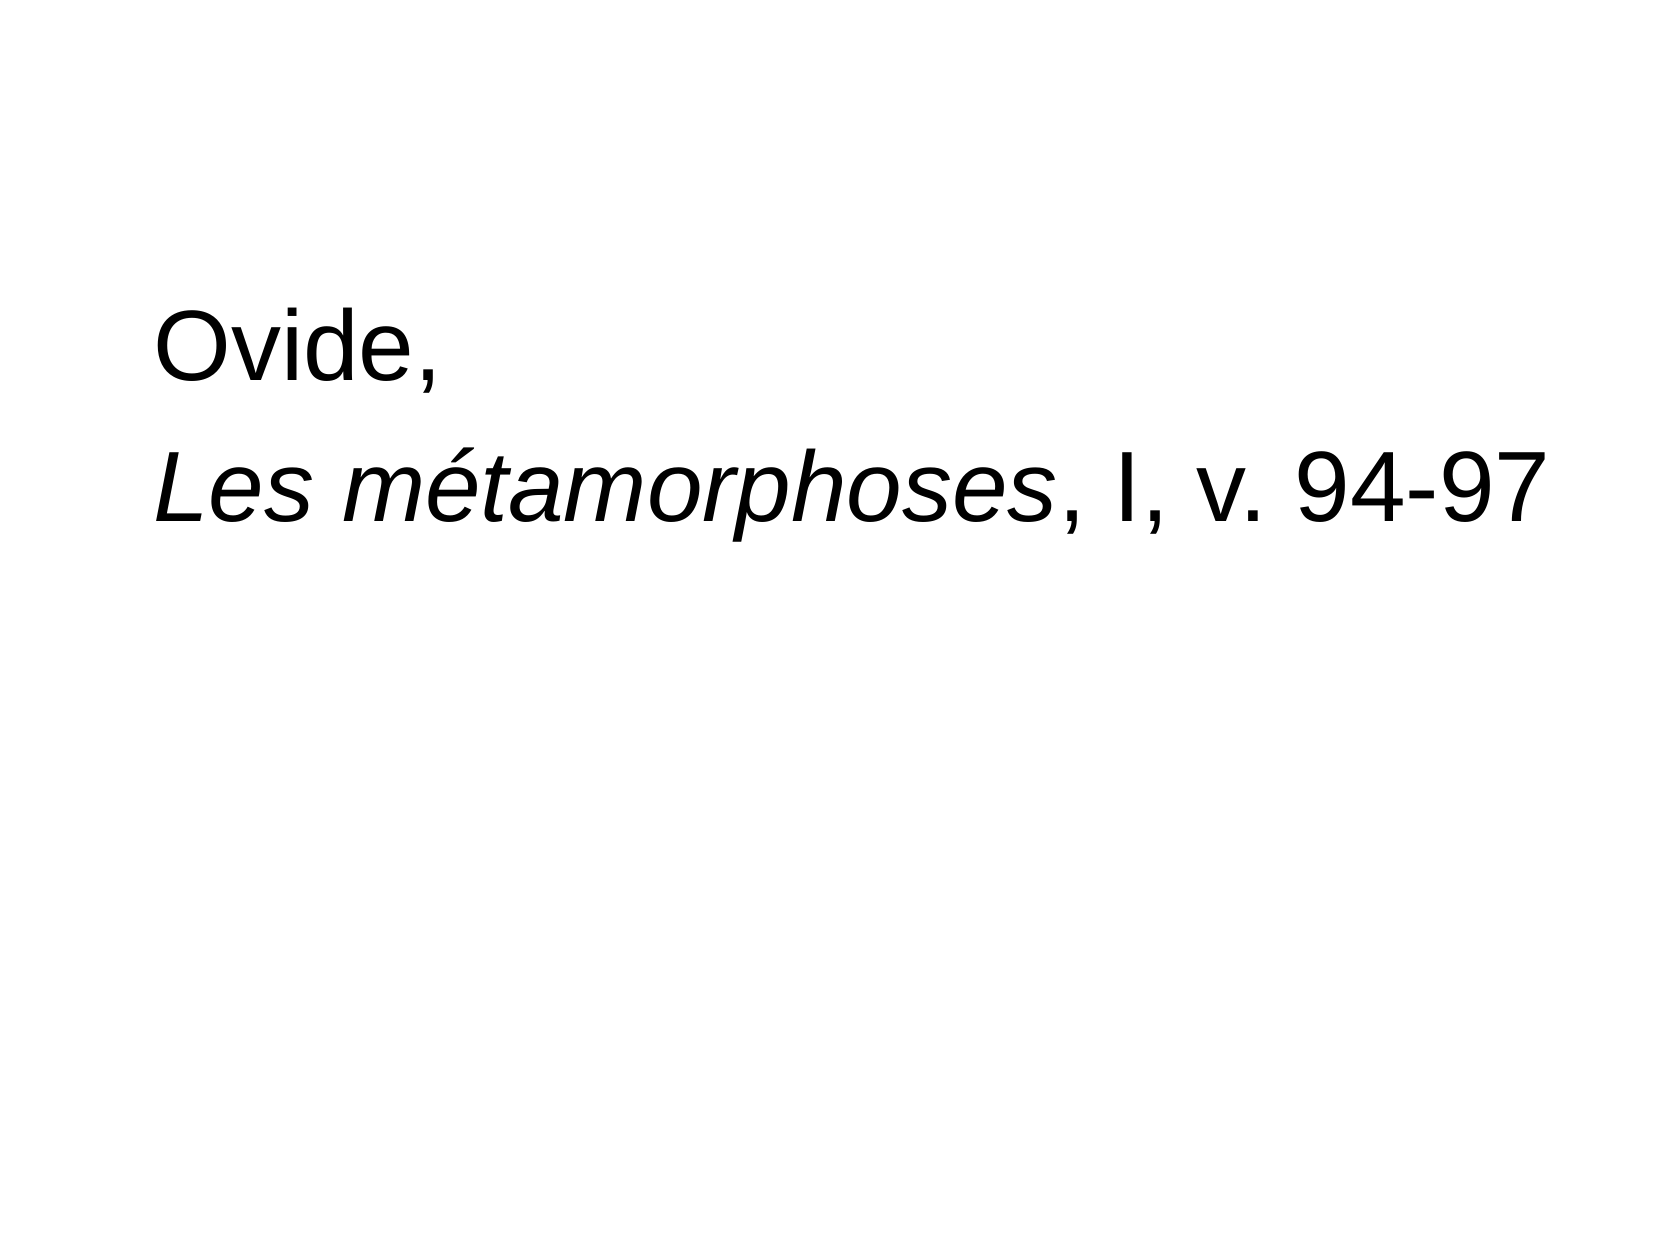

# Ovide,
Les métamorphoses, I, v. 94-97